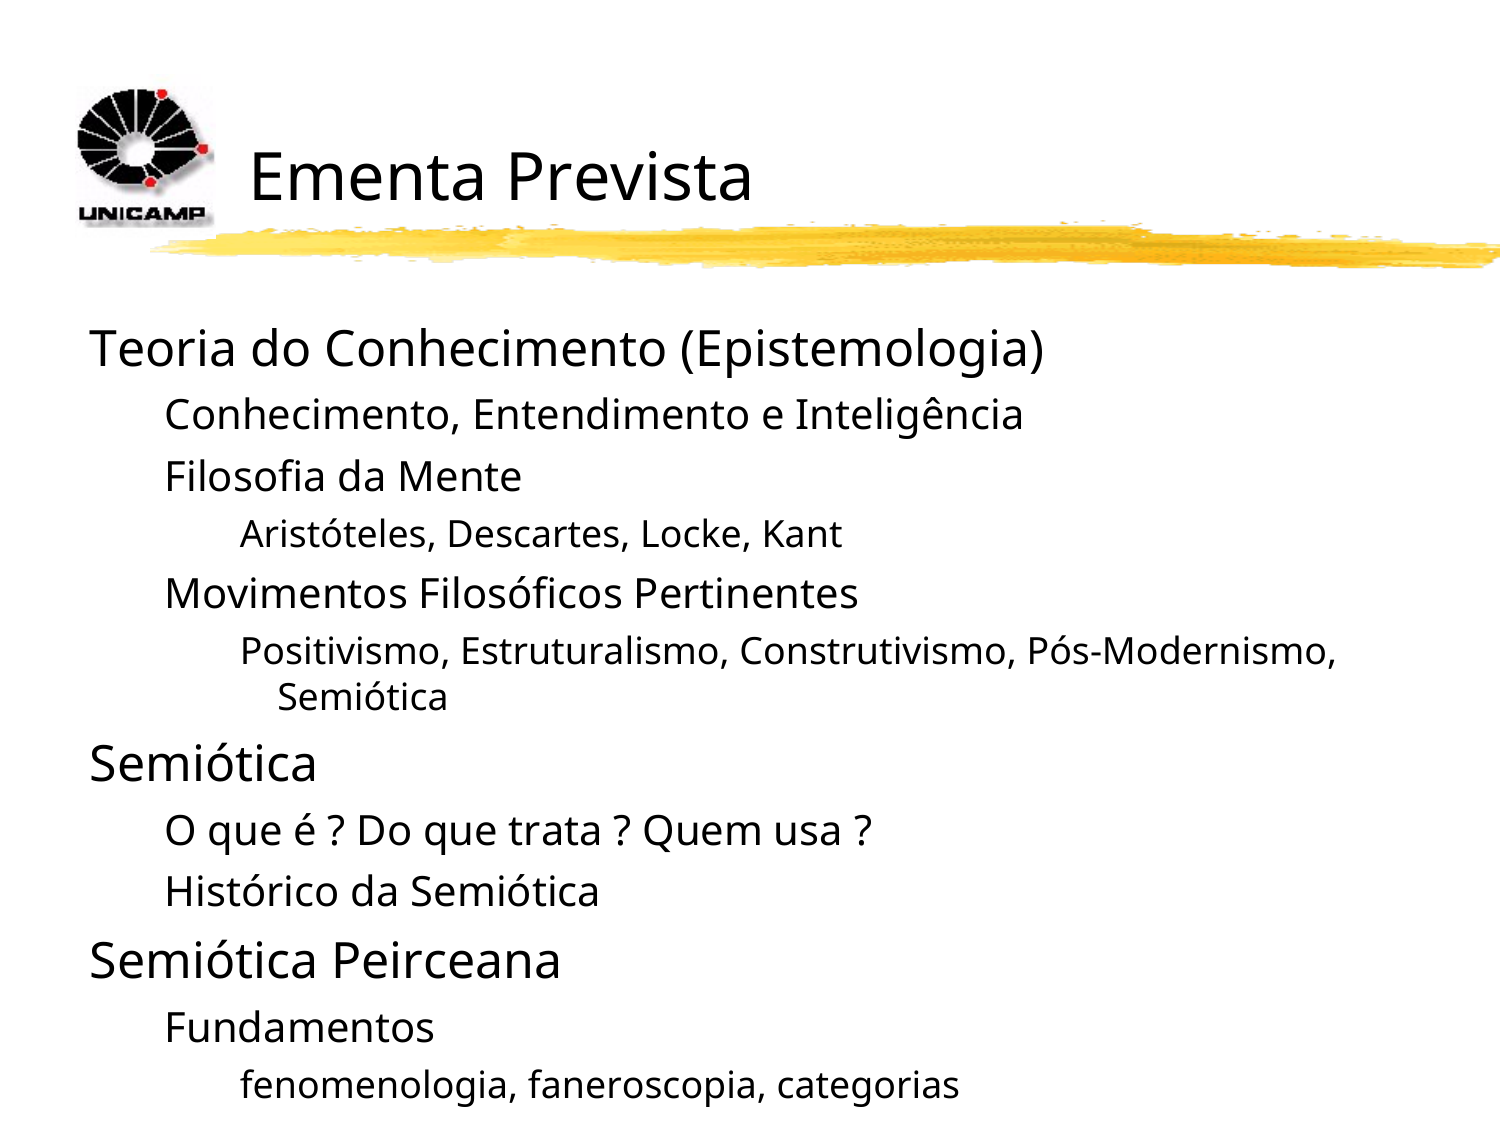

# Ementa Prevista
Teoria do Conhecimento (Epistemologia)
Conhecimento, Entendimento e Inteligência
Filosofia da Mente
Aristóteles, Descartes, Locke, Kant
Movimentos Filosóficos Pertinentes
Positivismo, Estruturalismo, Construtivismo, Pós-Modernismo, Semiótica
Semiótica
O que é ? Do que trata ? Quem usa ?
Histórico da Semiótica
Semiótica Peirceana
Fundamentos
fenomenologia, faneroscopia, categorias